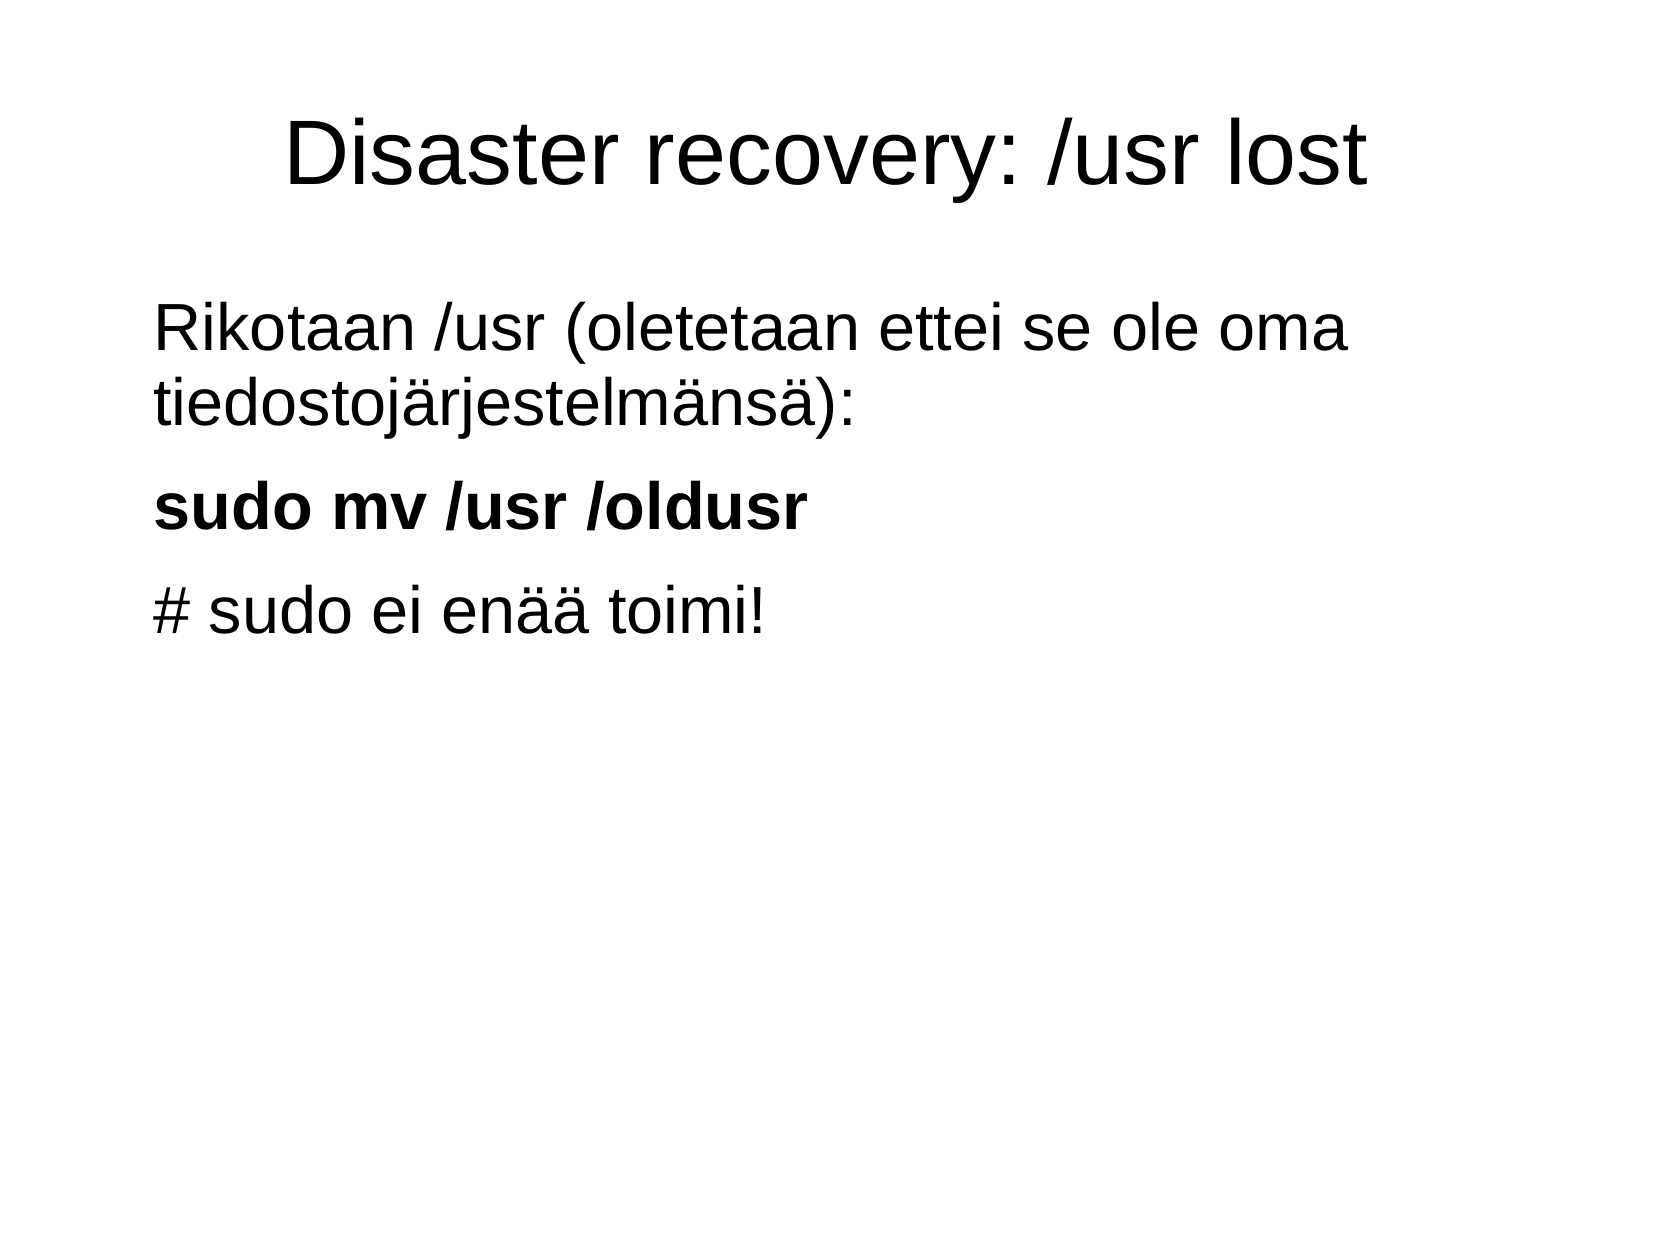

# Disaster recovery: /usr lost
Rikotaan /usr (oletetaan ettei se ole oma tiedostojärjestelmänsä):
sudo mv /usr /oldusr
# sudo ei enää toimi!